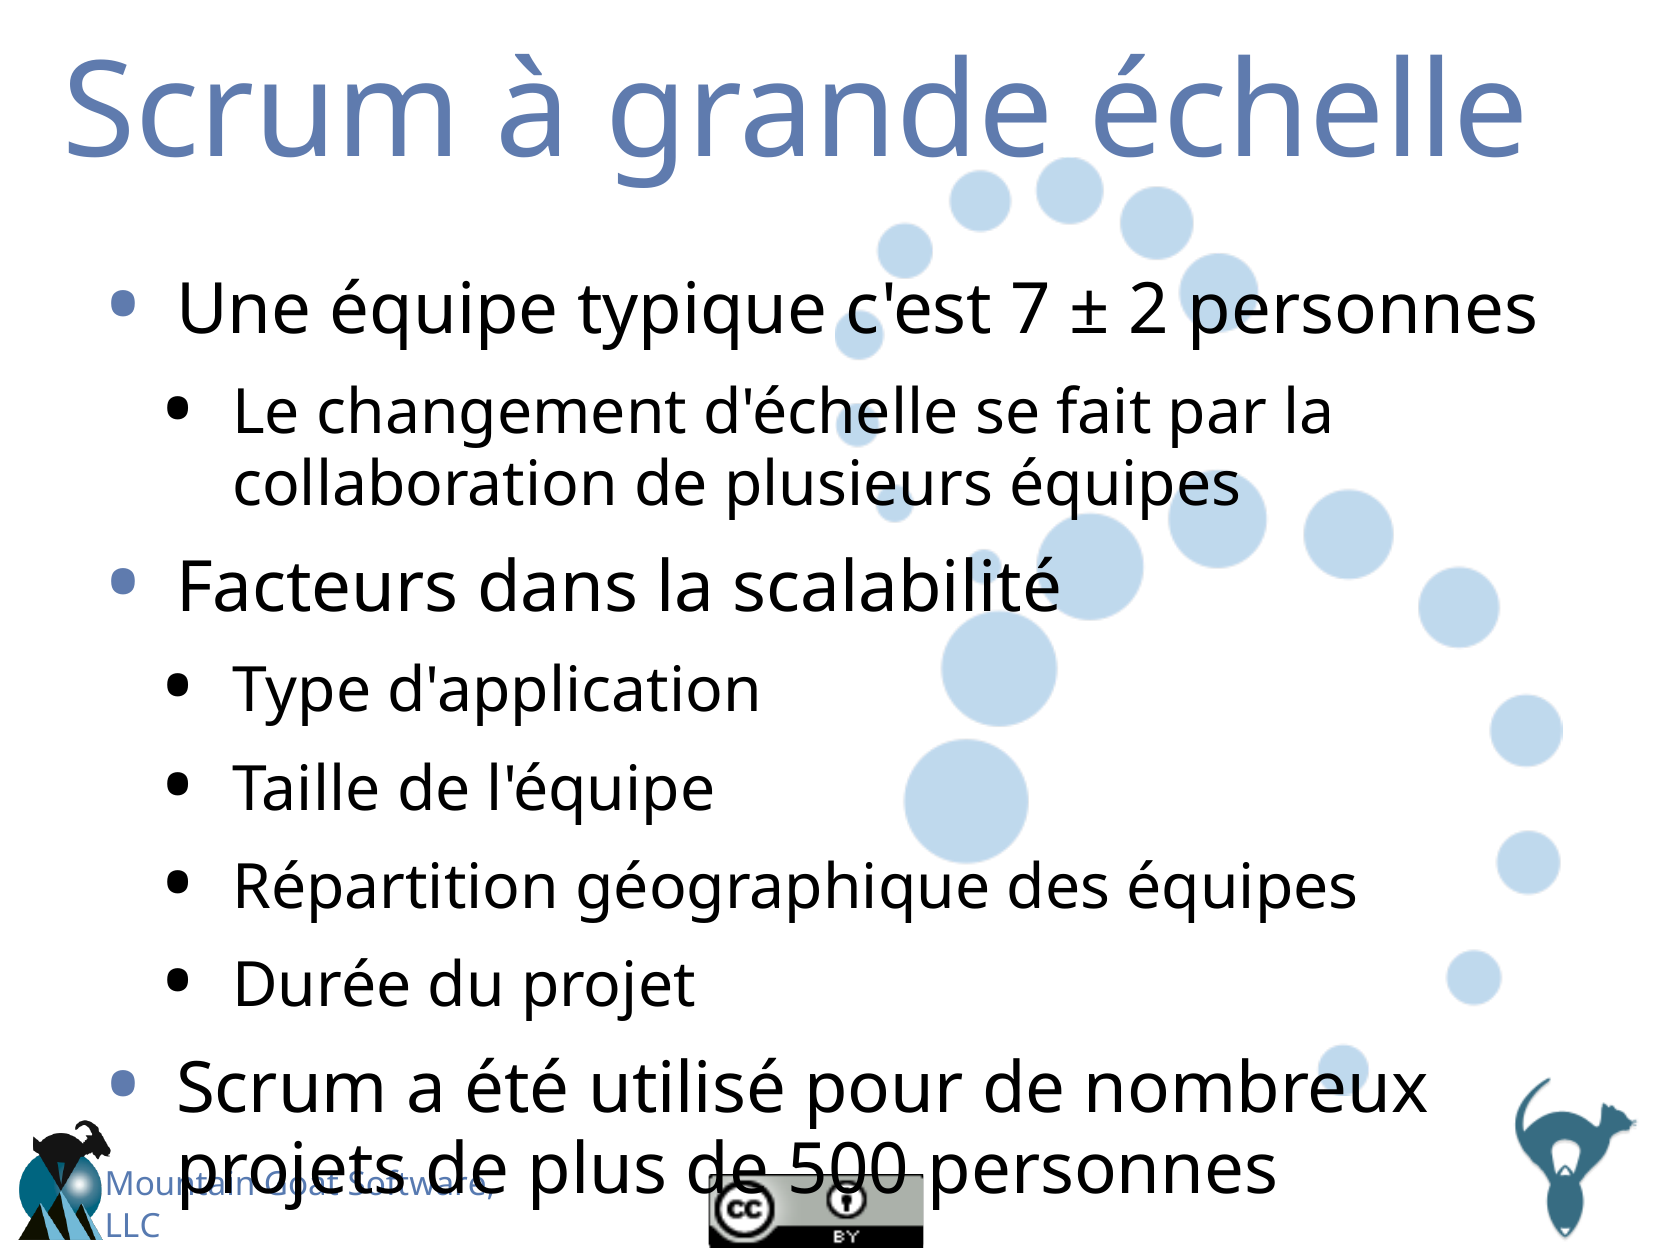

# Scrum à grande échelle
Une équipe typique c'est 7 ± 2 personnes
Le changement d'échelle se fait par la collaboration de plusieurs équipes
Facteurs dans la scalabilité
Type d'application
Taille de l'équipe
Répartition géographique des équipes
Durée du projet
Scrum a été utilisé pour de nombreux projets de plus de 500 personnes